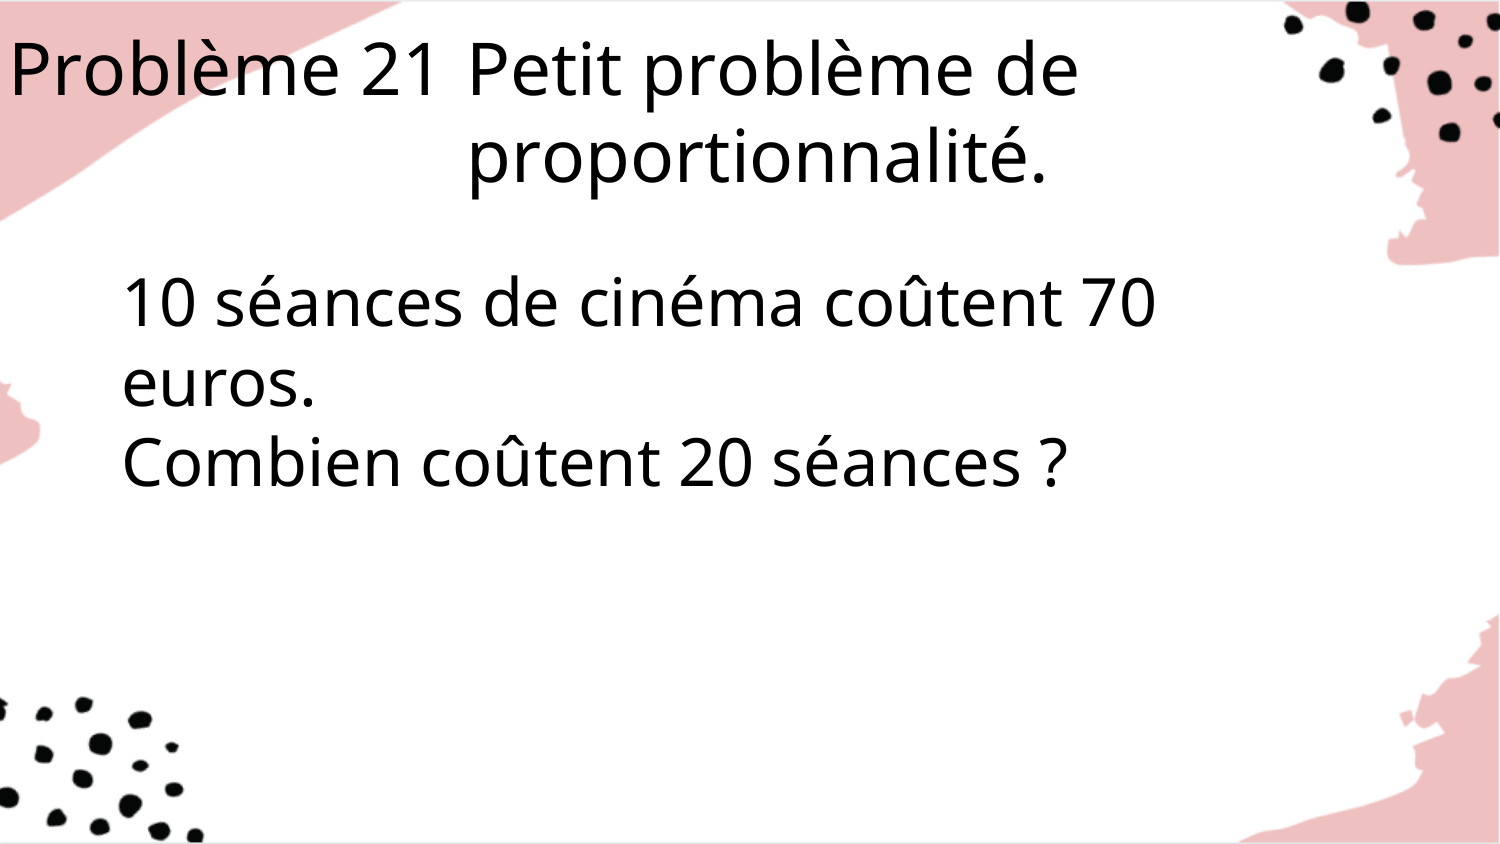

Problème 21
Petit problème de proportionnalité.
10 séances de cinéma coûtent 70 euros.
Combien coûtent 20 séances ?